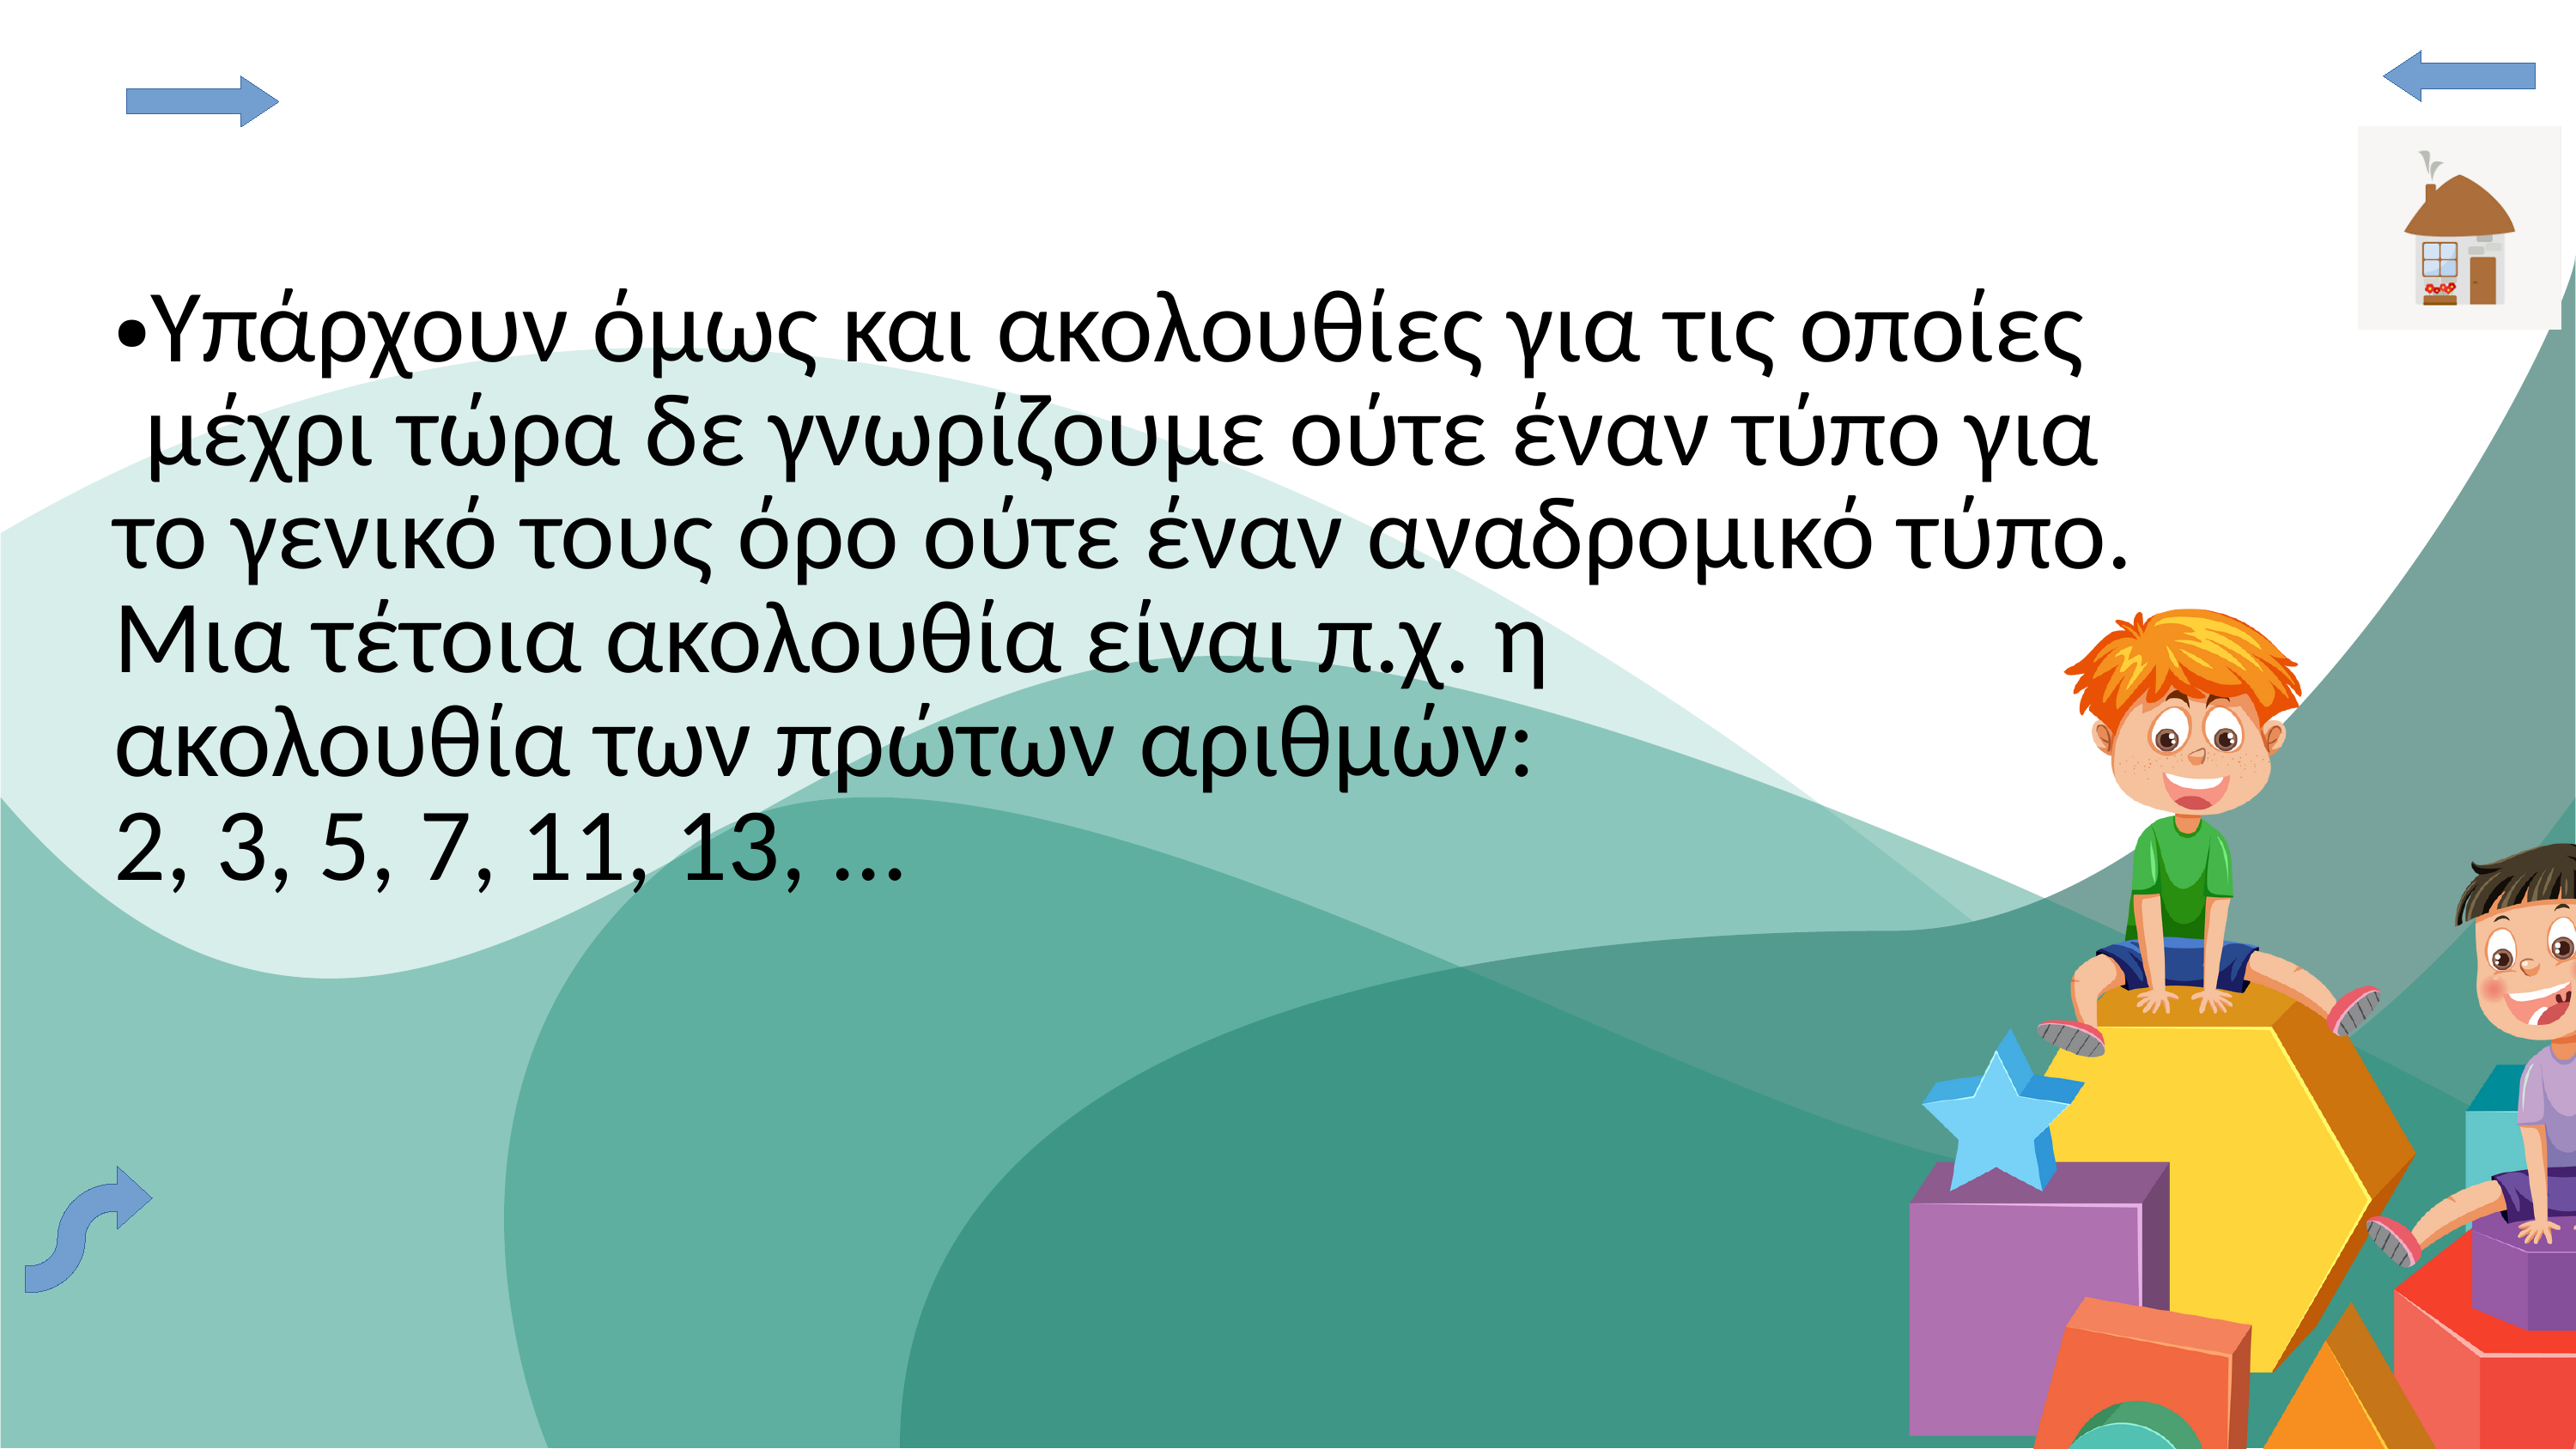

Υπάρχουν όμως και ακολουθίες για τις οποίες μέχρι τώρα δε γνωρίζουμε ούτε έναν τύπο για
το γενικό τους όρο ούτε έναν αναδρομικό τύπο. Μια τέτοια ακολουθία είναι π.χ. η
ακολουθία των πρώτων αριθμών:
2, 3, 5, 7, 11, 13, ...